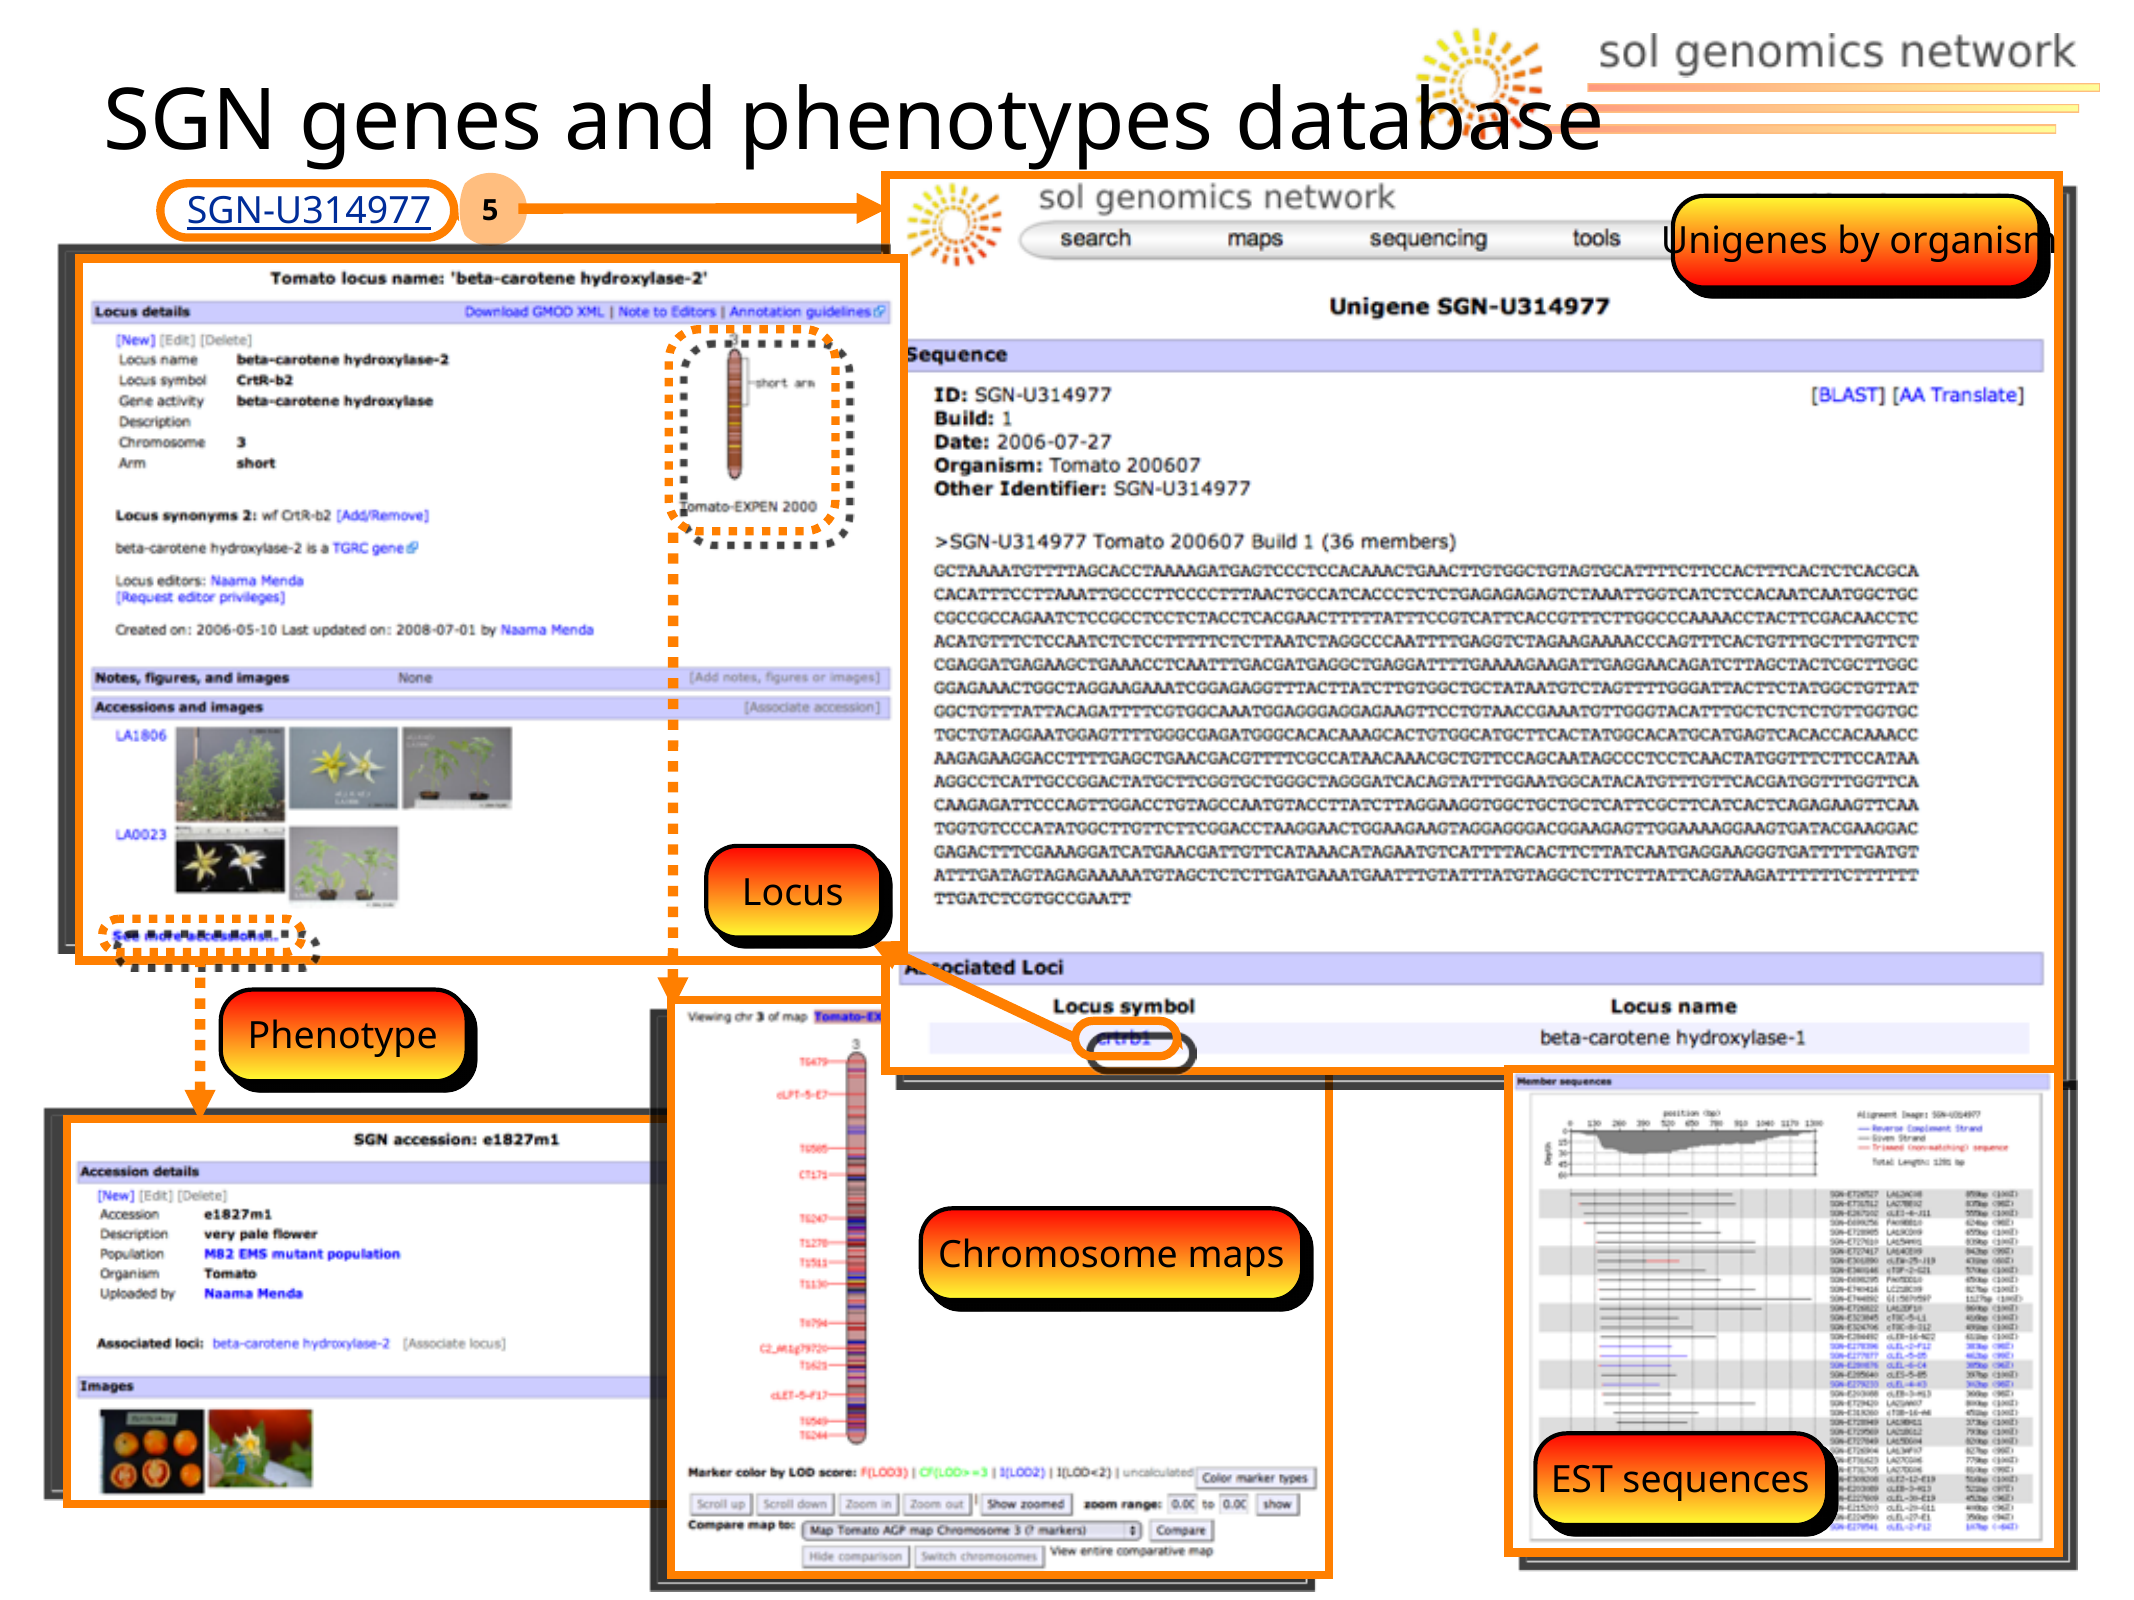

SGN genes and phenotypes database
SGN-U314977
5
Unigenes by organism
Locus
Phenotype
Chromosome maps
EST sequences